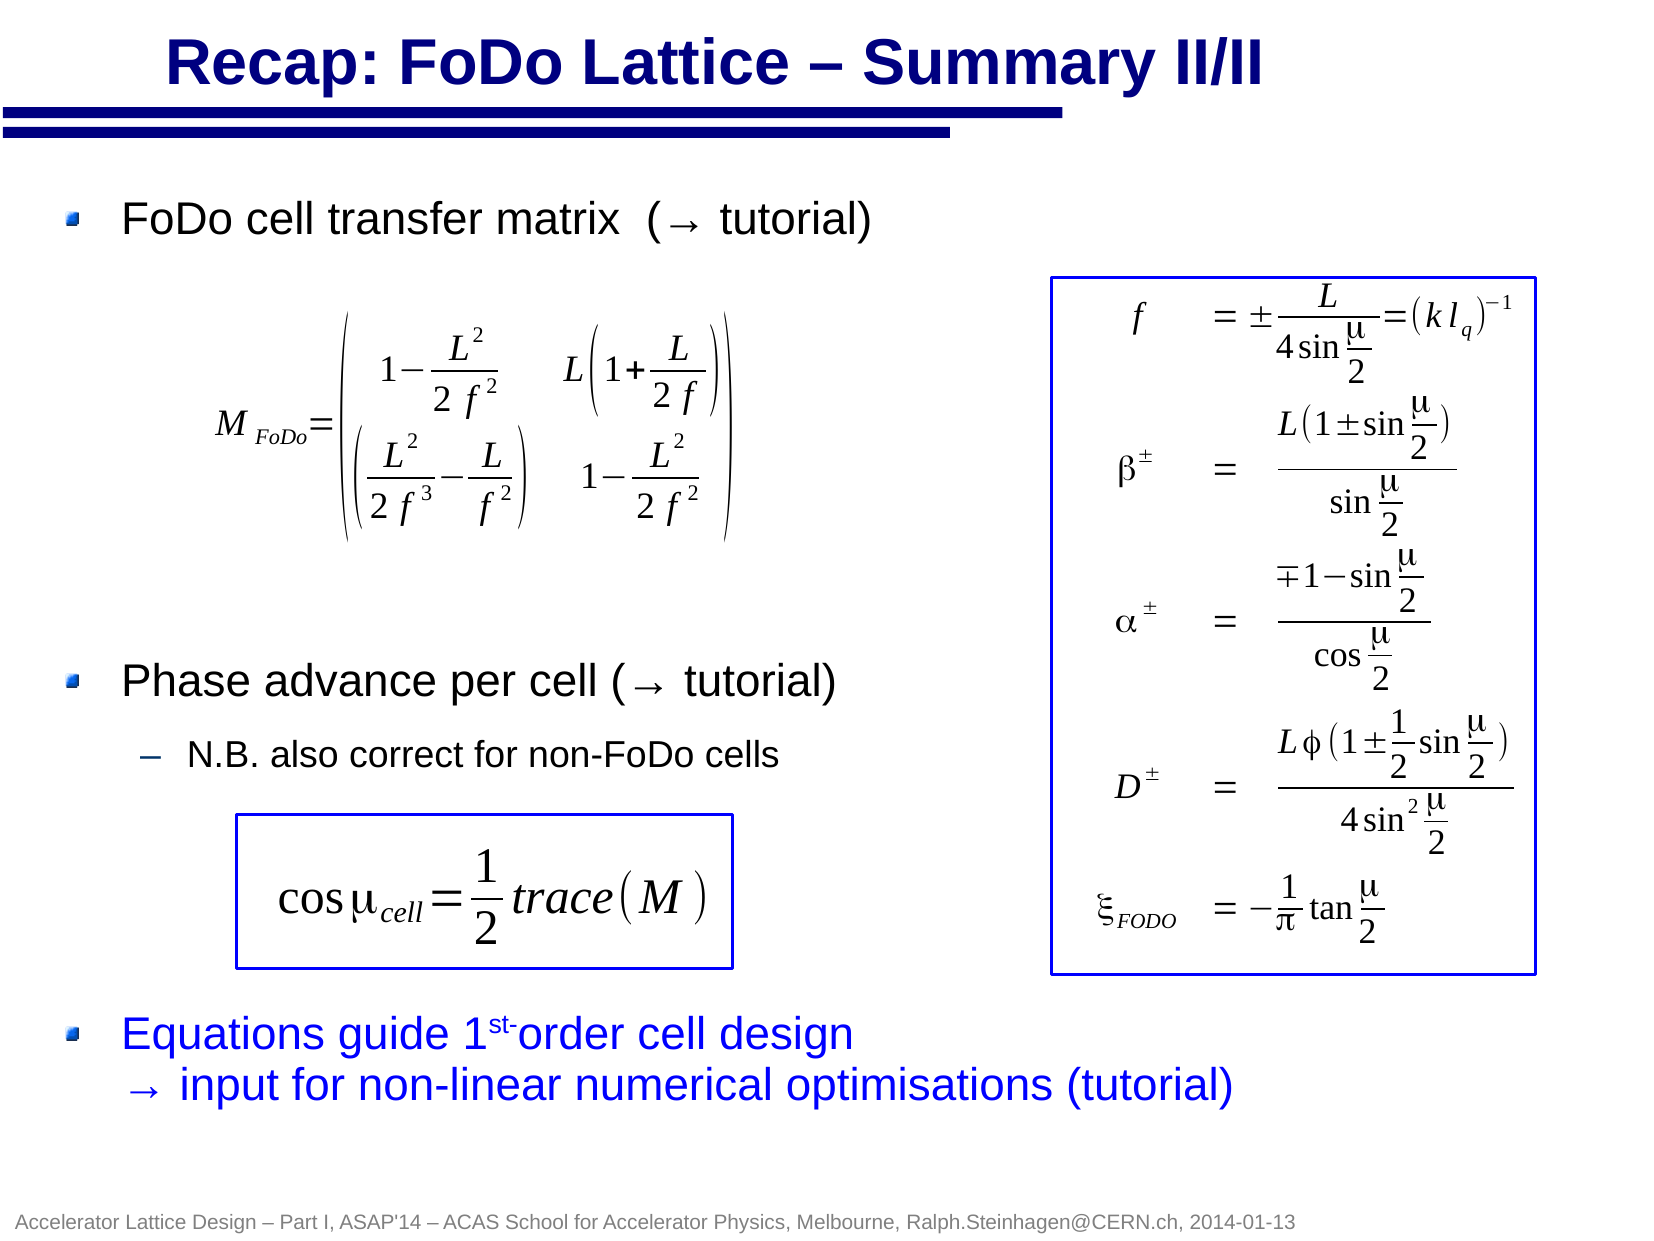

# Recap: FoDo Lattice – Summary II/II
FoDo cell transfer matrix (→ tutorial)
Phase advance per cell (→ tutorial)
N.B. also correct for non-FoDo cells
Equations guide 1st-order cell design 					 → input for non-linear numerical optimisations (tutorial)